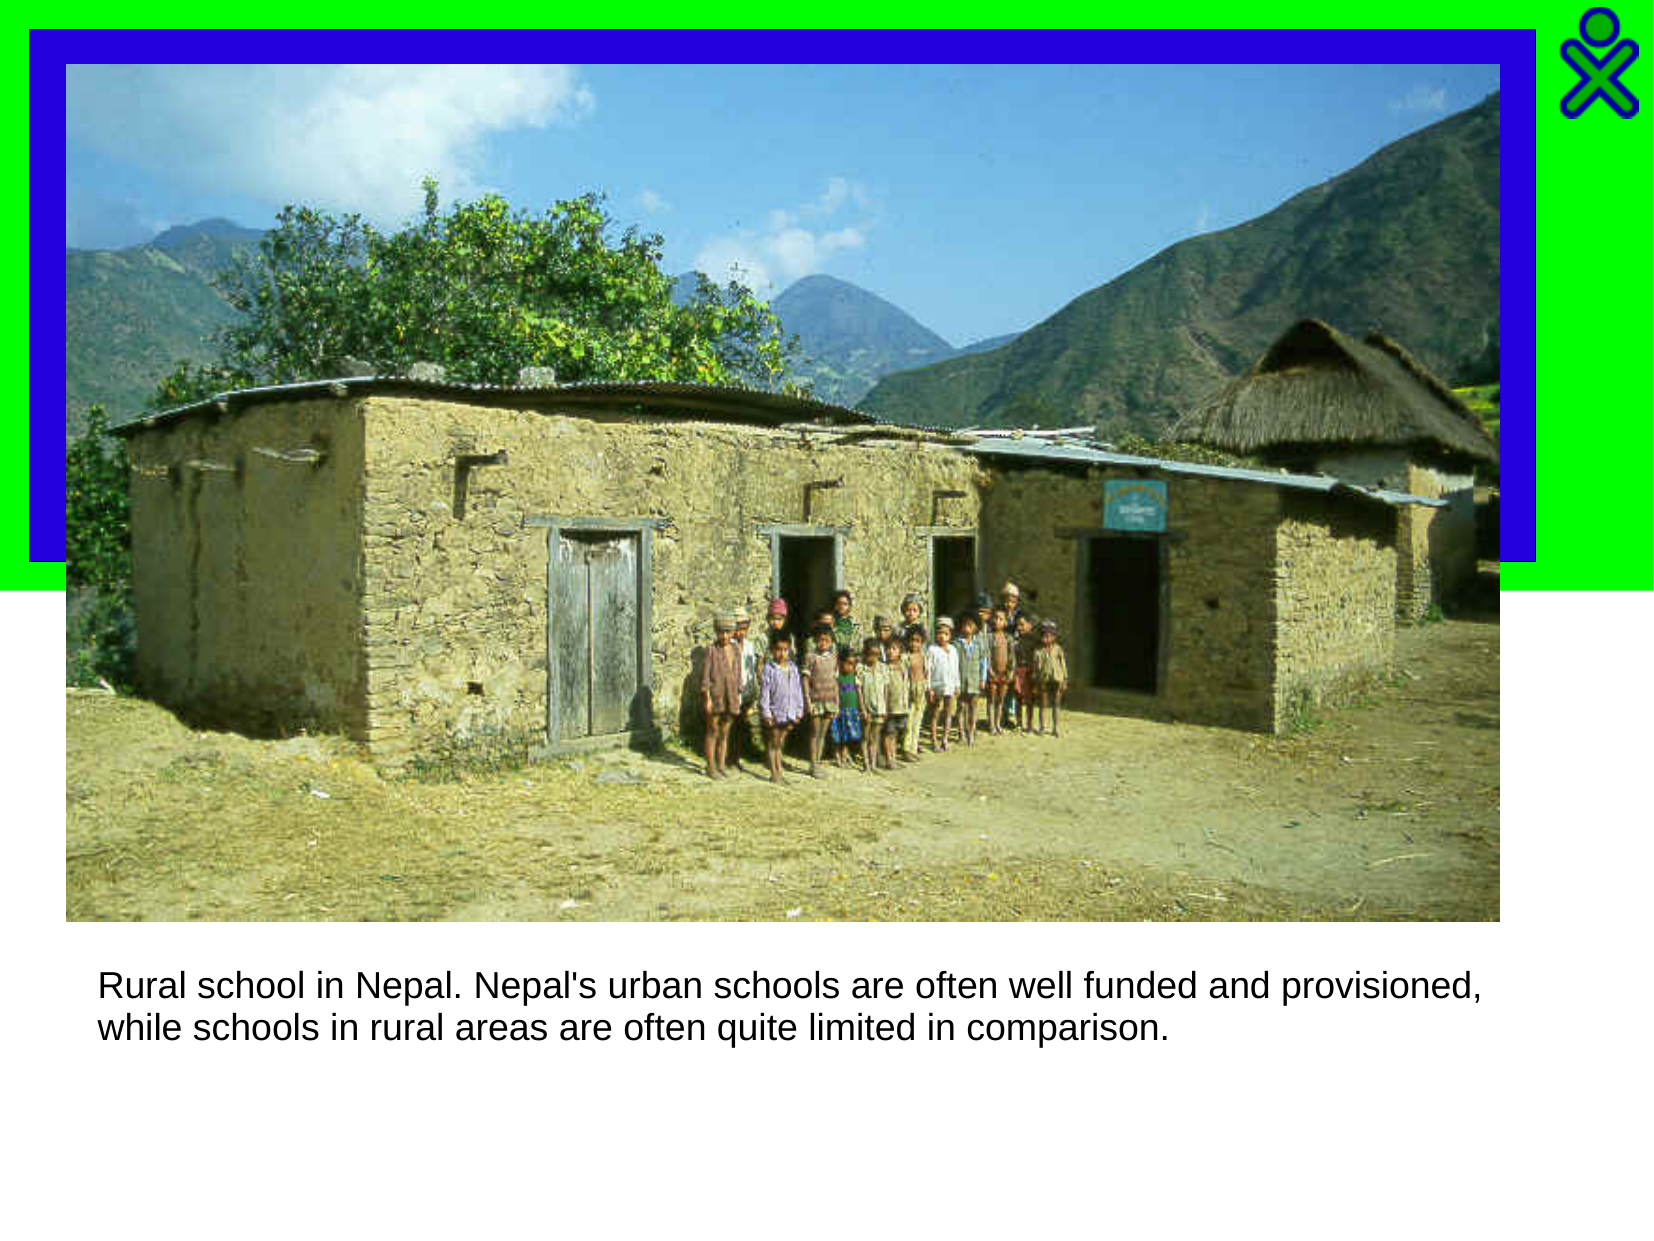

Rural school in Nepal. Nepal's urban schools are often well funded and provisioned,
while schools in rural areas are often quite limited in comparison.